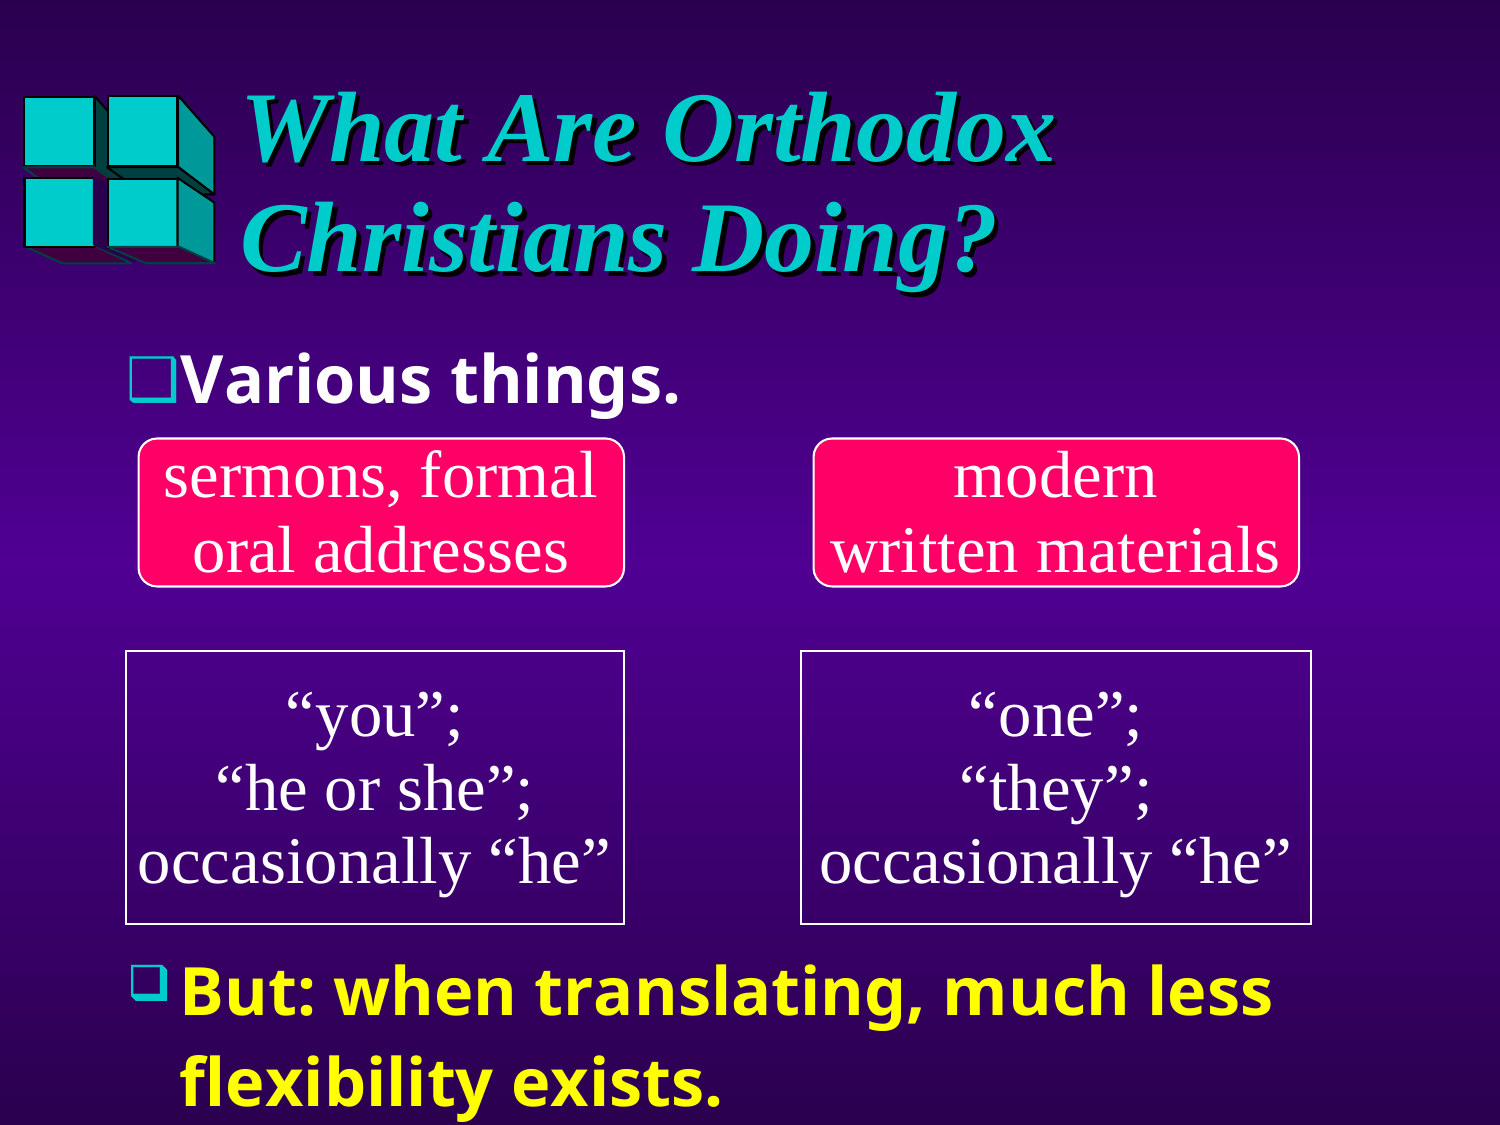

# What Are Orthodox Christians Doing?
Various things.
sermons, formal
oral addresses
modern
written materials
“you”;
“he or she”;
occasionally “he”
“one”;
“they”;
occasionally “he”
But: when translating, much less flexibility exists.